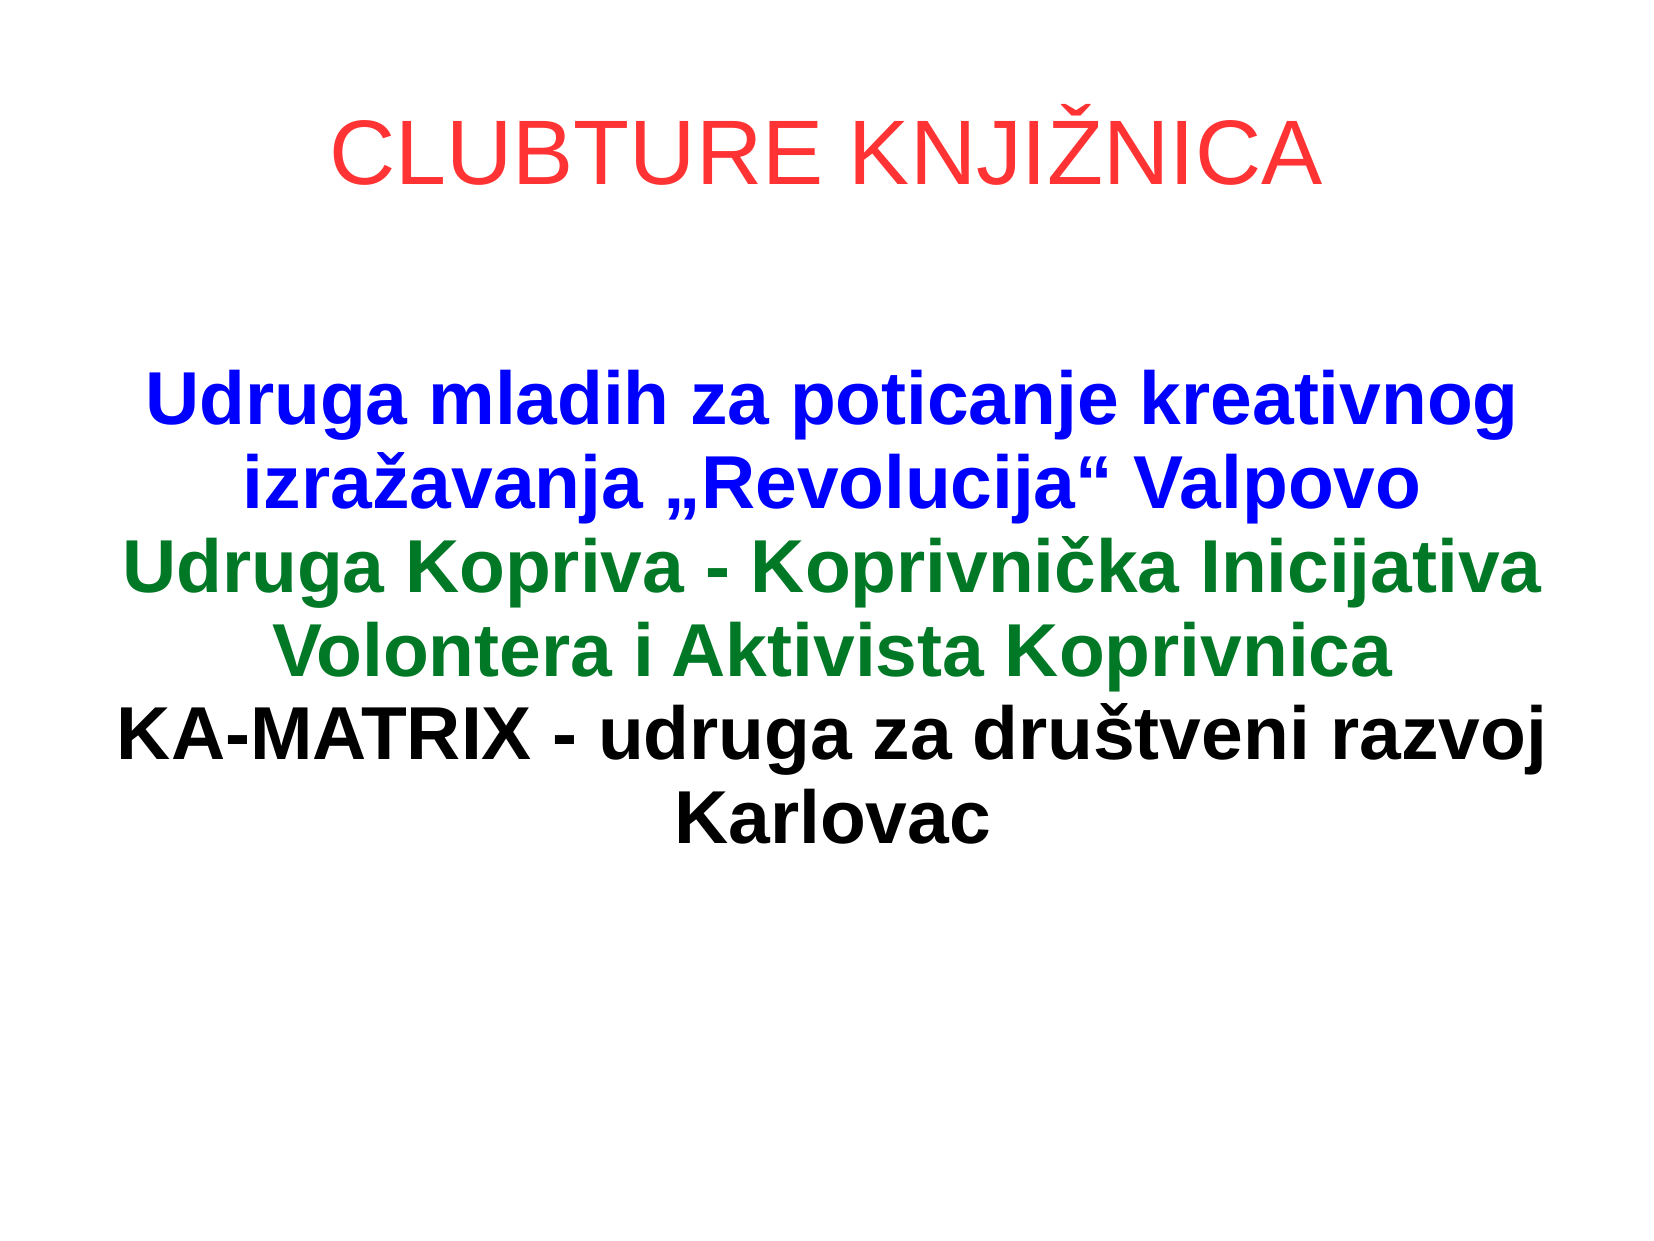

# CLUBTURE KNJIŽNICA
Udruga mladih za poticanje kreativnog izražavanja „Revolucija“ Valpovo
Udruga Kopriva - Koprivnička Inicijativa Volontera i Aktivista Koprivnica
KA-MATRIX - udruga za društveni razvoj Karlovac